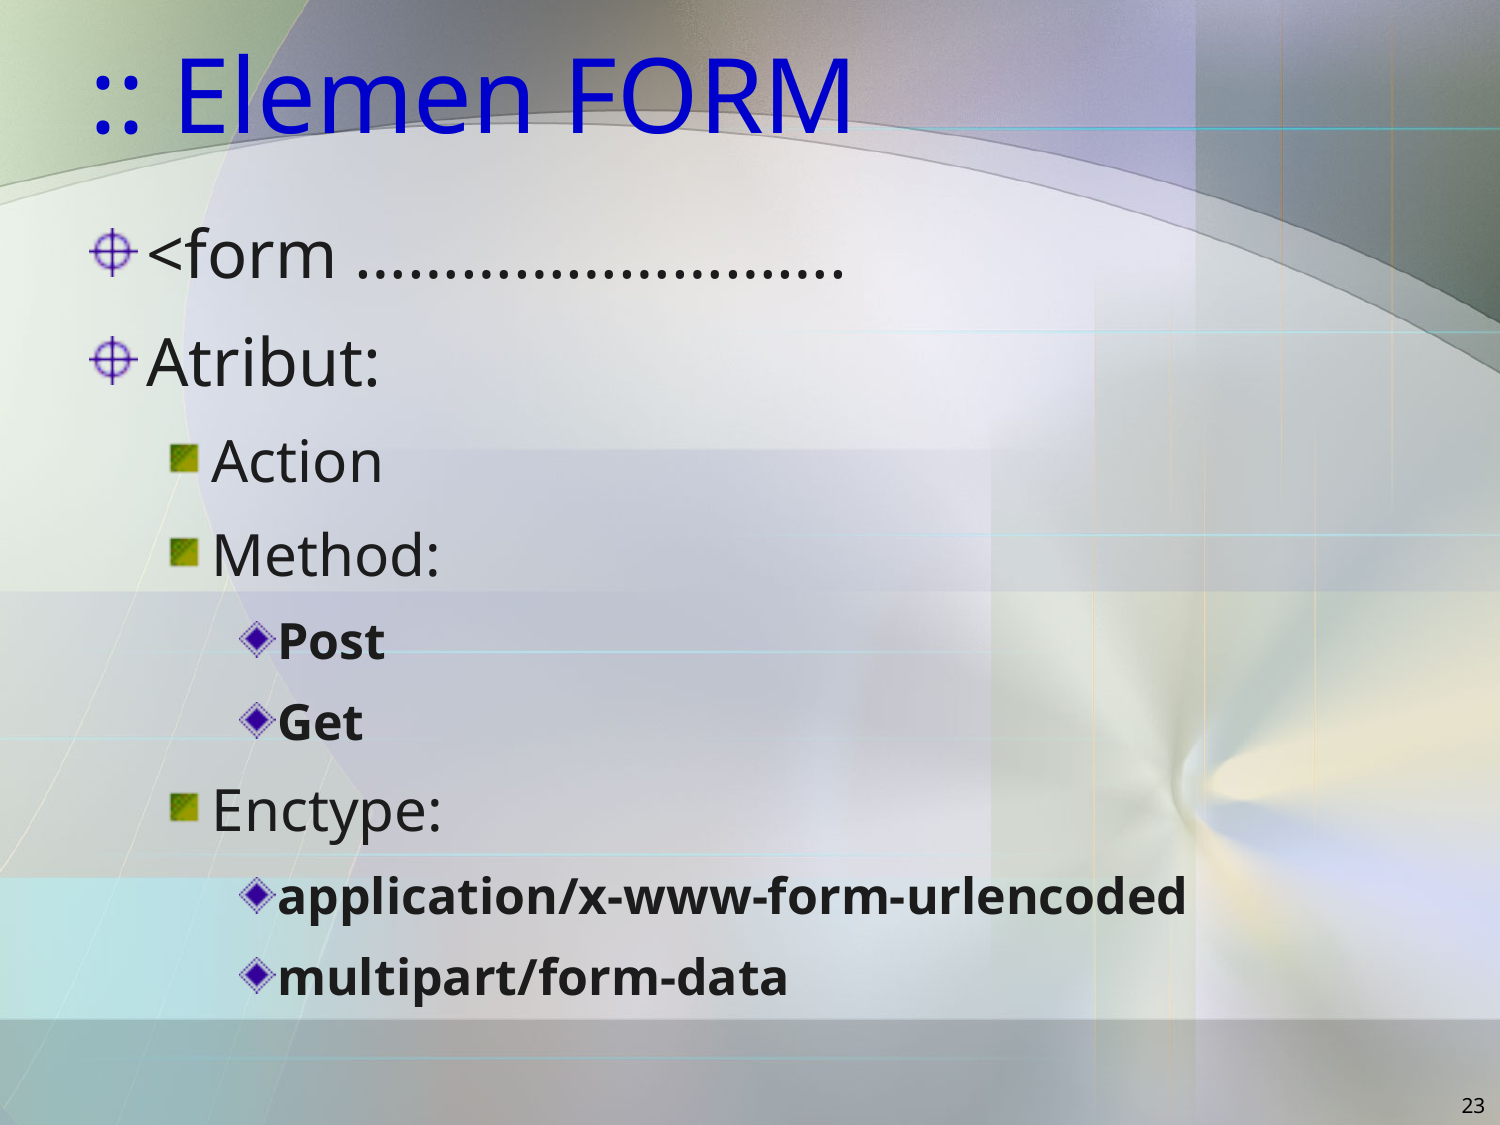

# :: Elemen FORM
<form ……………………….
Atribut:
Action
Method:
Post
Get
Enctype:
application/x-www-form-urlencoded
multipart/form-data
23